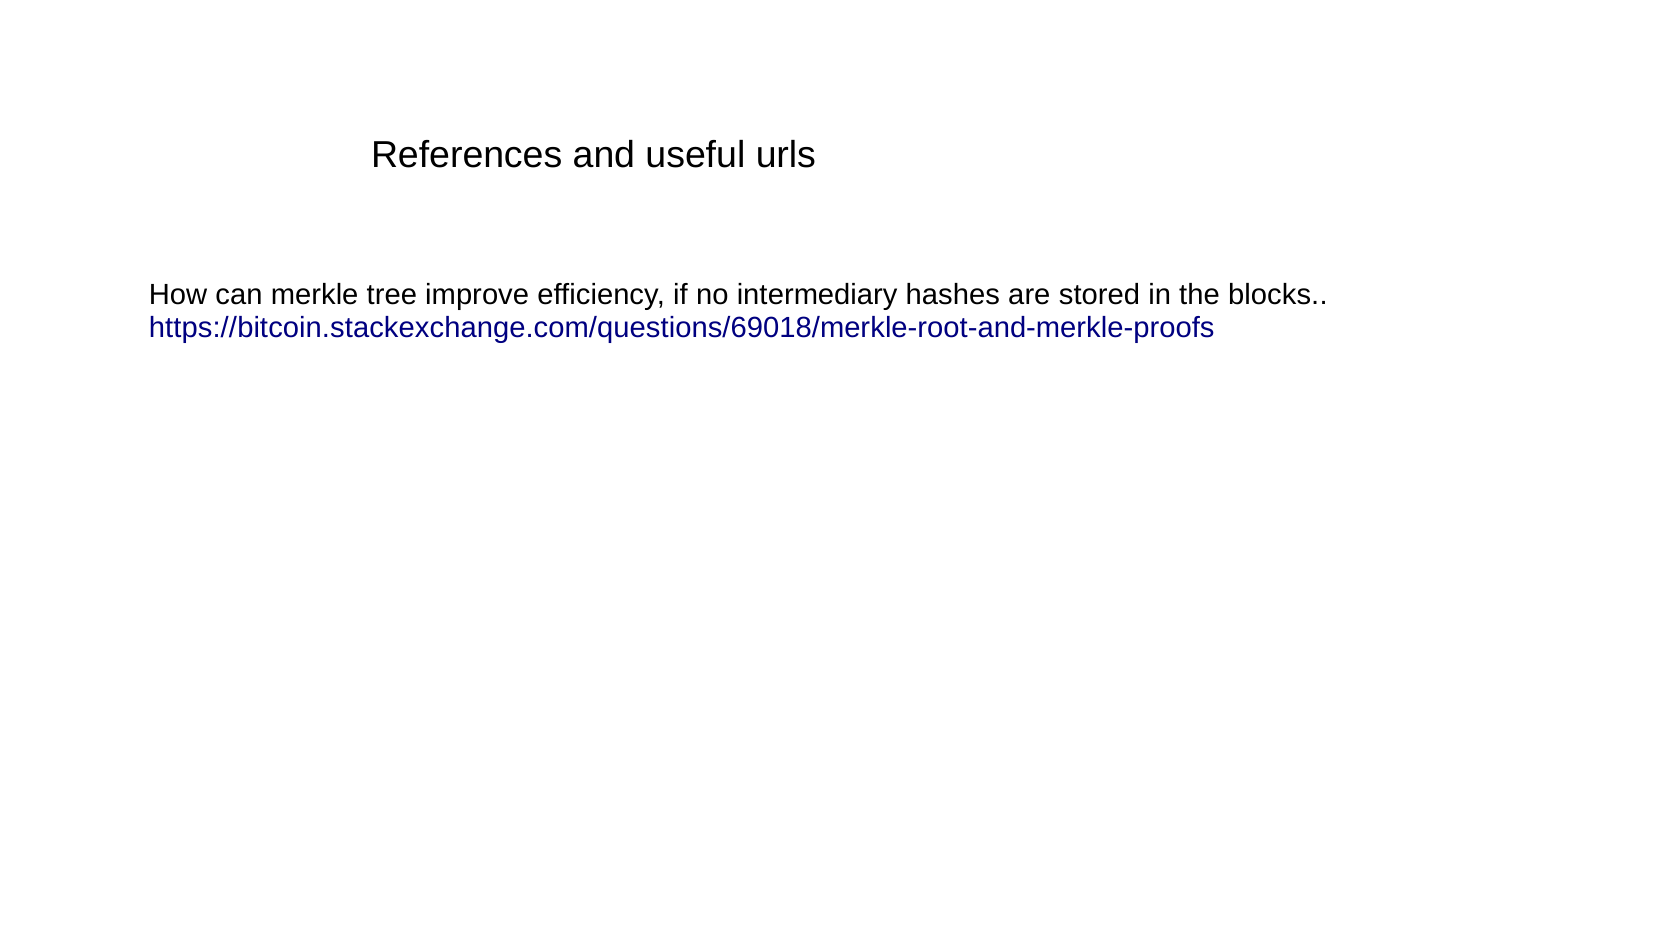

References and useful urls
How can merkle tree improve efficiency, if no intermediary hashes are stored in the blocks..
https://bitcoin.stackexchange.com/questions/69018/merkle-root-and-merkle-proofs